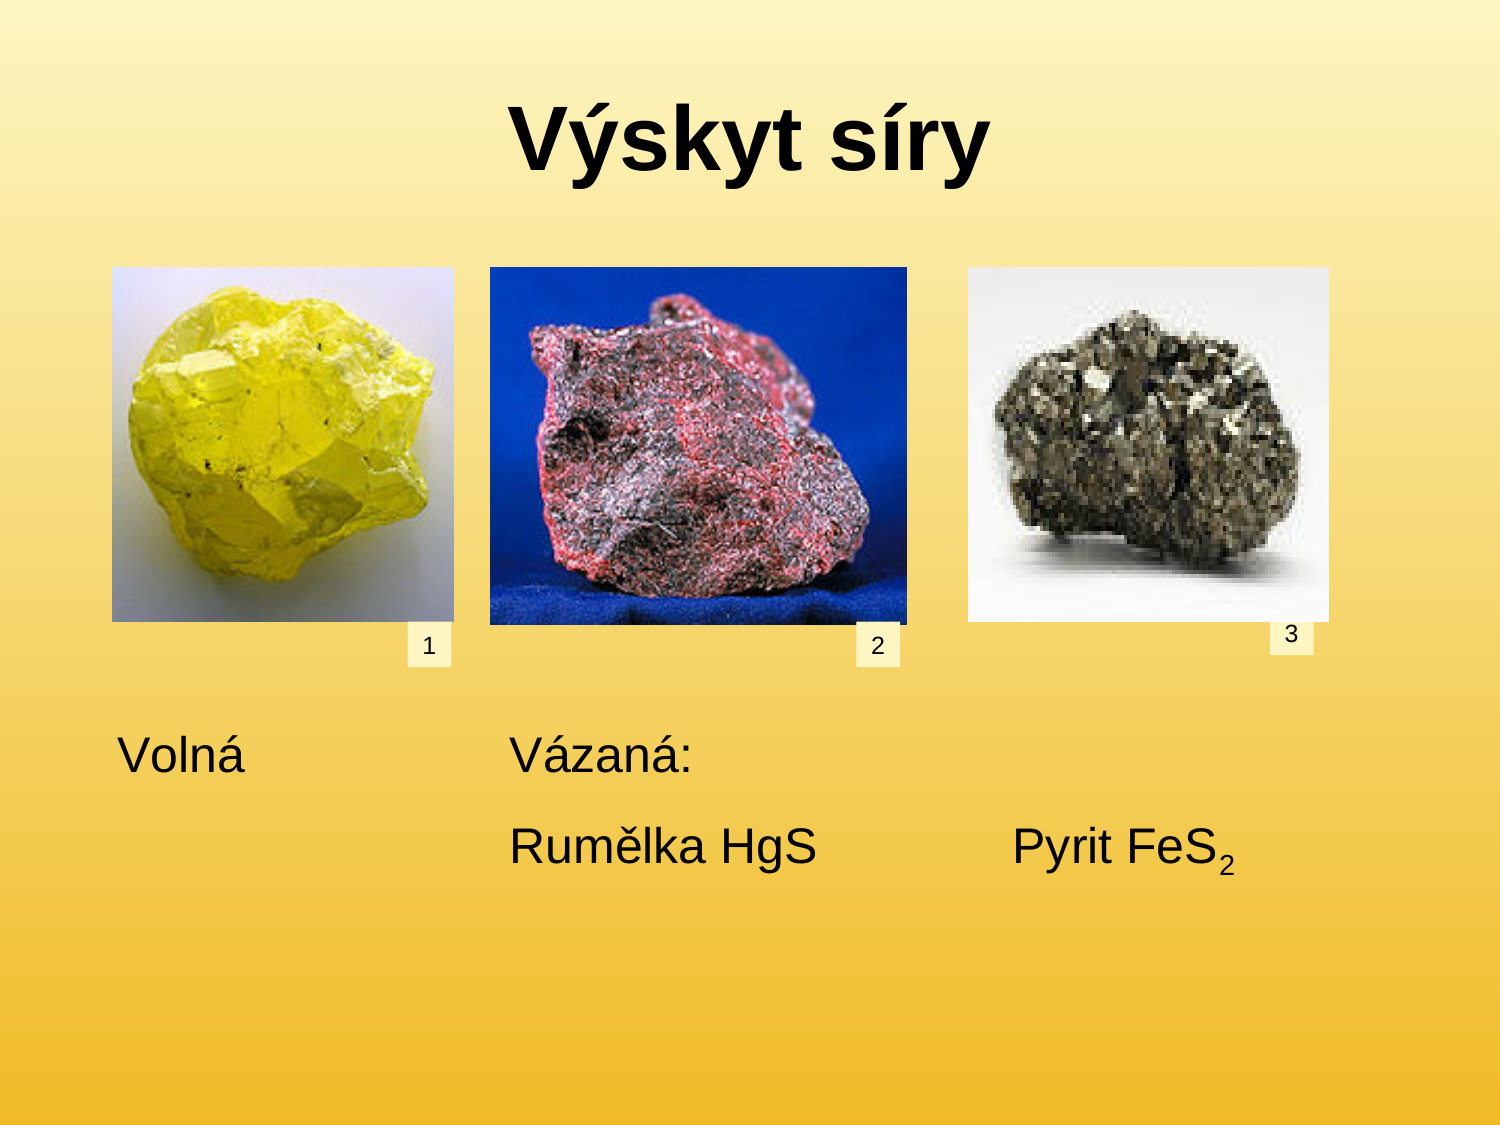

# Výskyt síry
3
1
2
Volná Vázaná:
 Rumělka HgS Pyrit FeS2